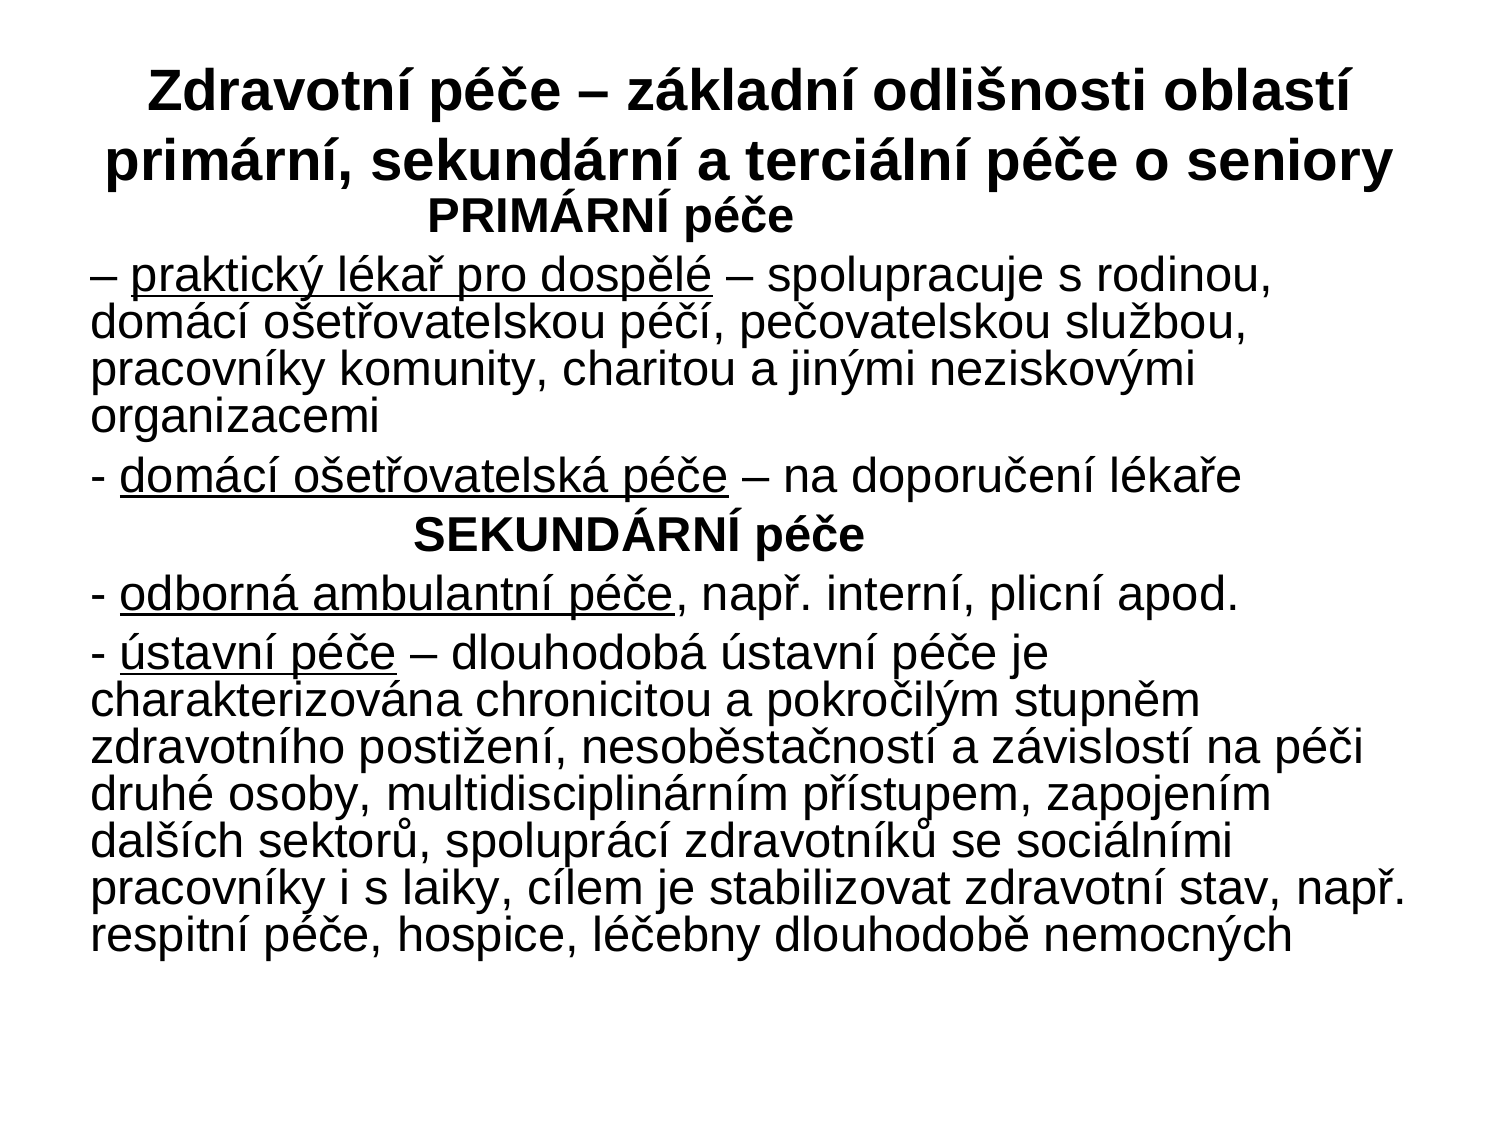

# Zdravotní péče – základní odlišnosti oblastí primární, sekundární a terciální péče o seniory
 PRIMÁRNÍ péče
– praktický lékař pro dospělé – spolupracuje s rodinou, domácí ošetřovatelskou péčí, pečovatelskou službou, pracovníky komunity, charitou a jinými neziskovými organizacemi
- domácí ošetřovatelská péče – na doporučení lékaře
 SEKUNDÁRNÍ péče
- odborná ambulantní péče, např. interní, plicní apod.
- ústavní péče – dlouhodobá ústavní péče je charakterizována chronicitou a pokročilým stupněm zdravotního postižení, nesoběstačností a závislostí na péči druhé osoby, multidisciplinárním přístupem, zapojením dalších sektorů, spoluprácí zdravotníků se sociálními pracovníky i s laiky, cílem je stabilizovat zdravotní stav, např. respitní péče, hospice, léčebny dlouhodobě nemocných